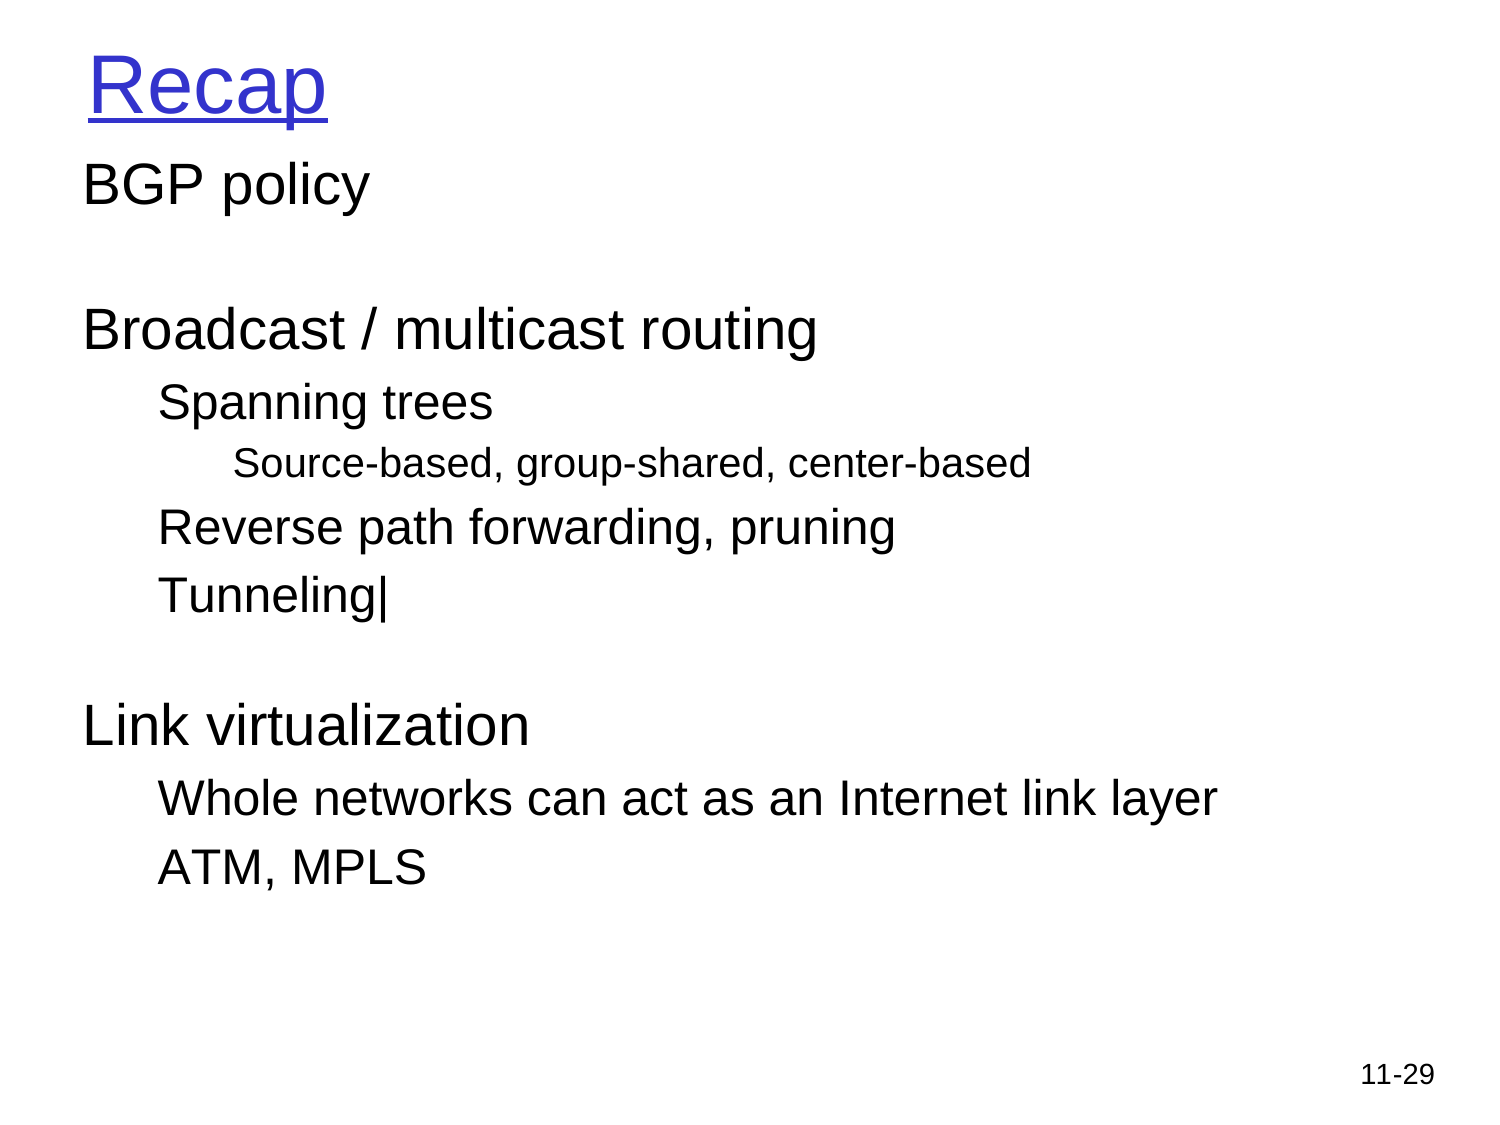

# Recap
BGP policy
Broadcast / multicast routing
Spanning trees
Source-based, group-shared, center-based
Reverse path forwarding, pruning
Tunneling|
Link virtualization
Whole networks can act as an Internet link layer
ATM, MPLS
29